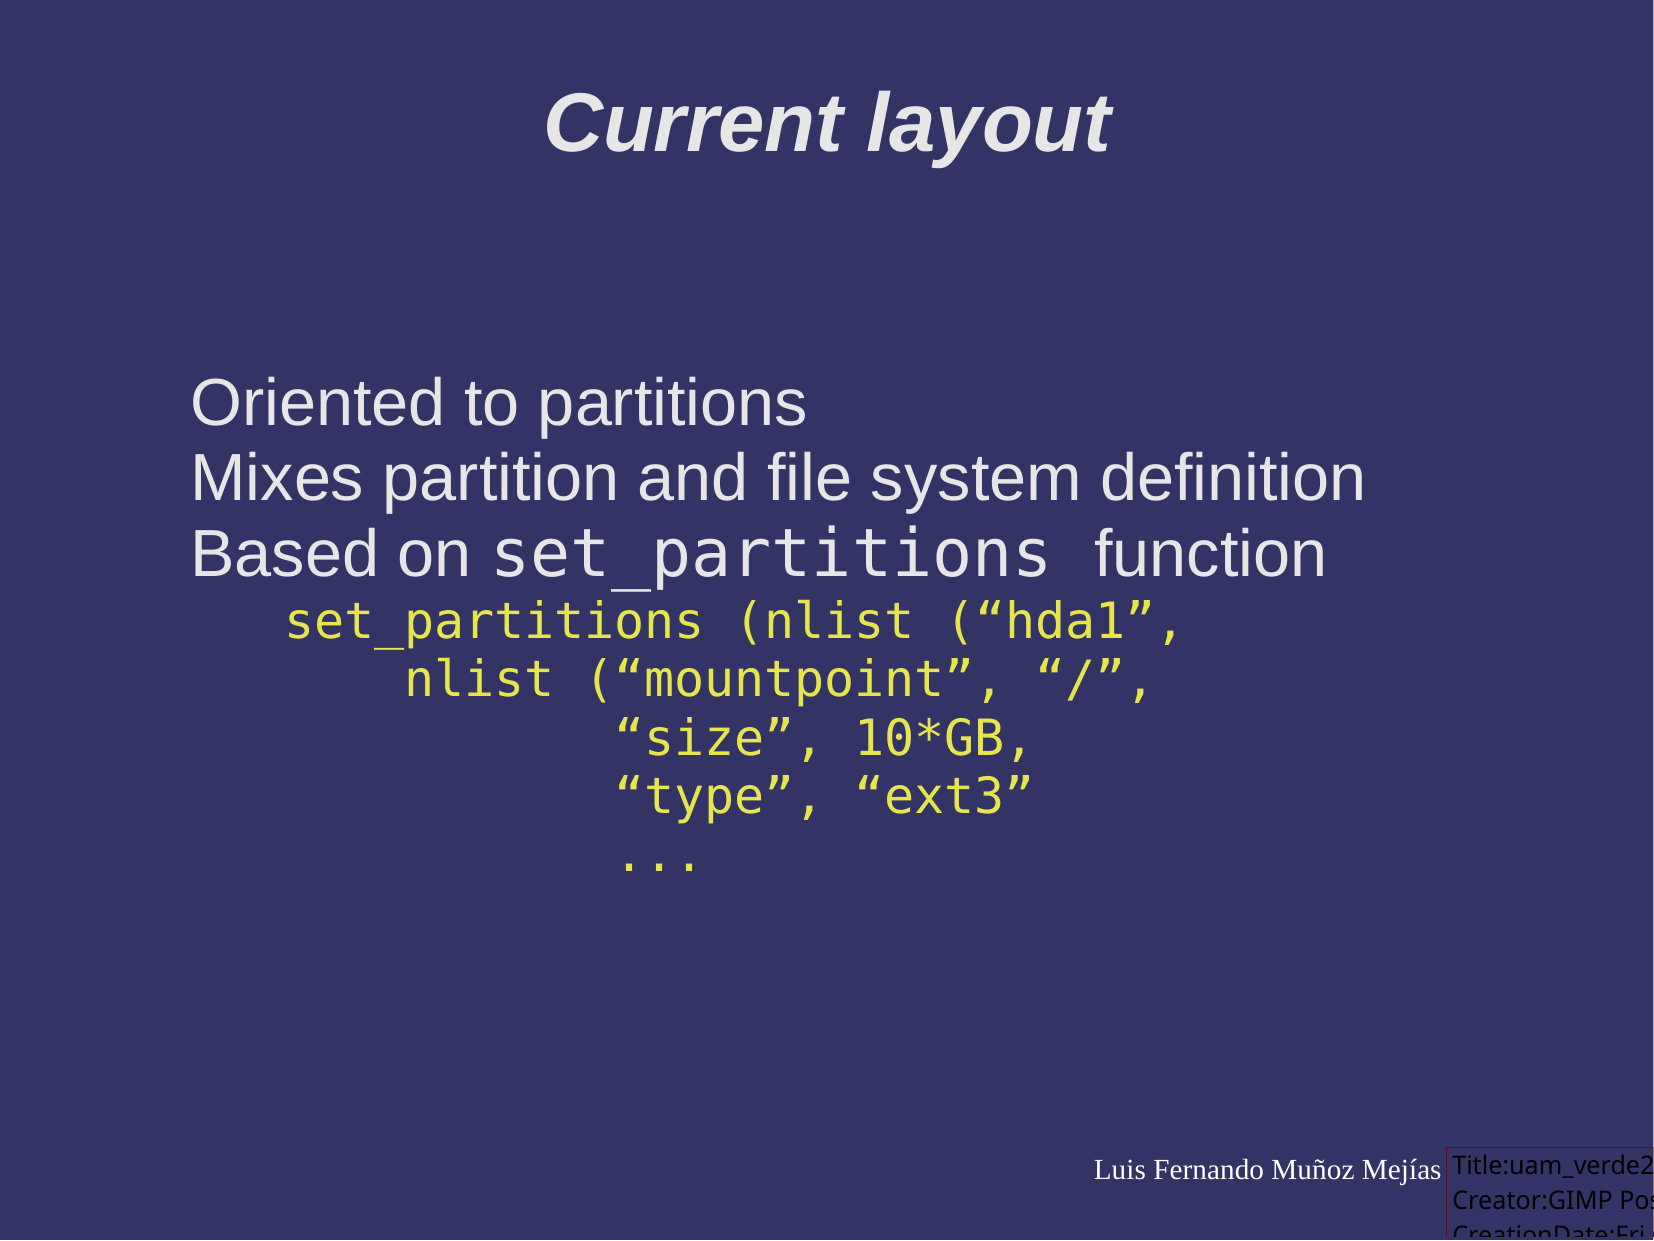

# Current layout
Oriented to partitions
Mixes partition and file system definition
Based on set_partitions function
set_partitions (nlist (“hda1”,
 nlist (“mountpoint”, “/”,
 “size”, 10*GB,
 “type”, “ext3”
 ...
Luis Fernando Muñoz Mejías